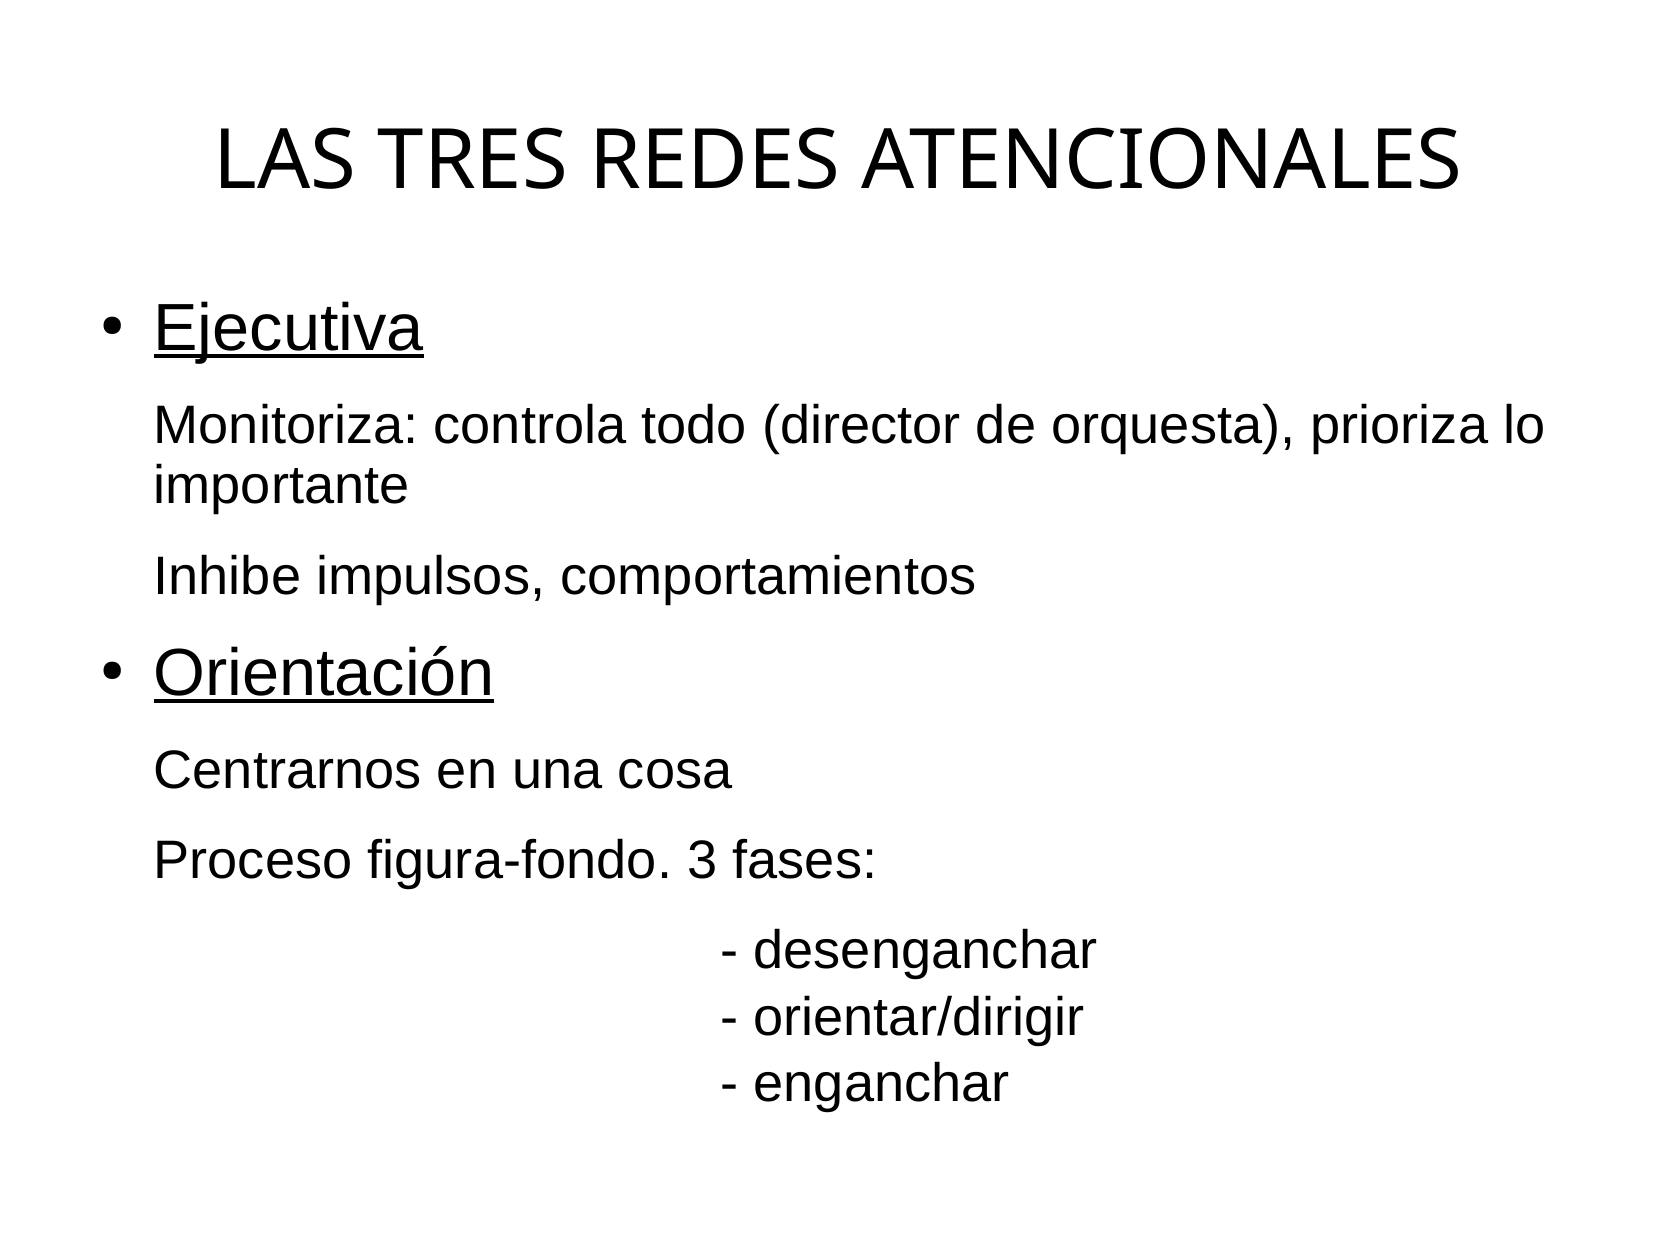

# LAS TRES REDES ATENCIONALES
Ejecutiva
Monitoriza: controla todo (director de orquesta), prioriza lo importante
Inhibe impulsos, comportamientos
Orientación
Centrarnos en una cosa
Proceso figura-fondo. 3 fases:
- desenganchar
- orientar/dirigir
- enganchar